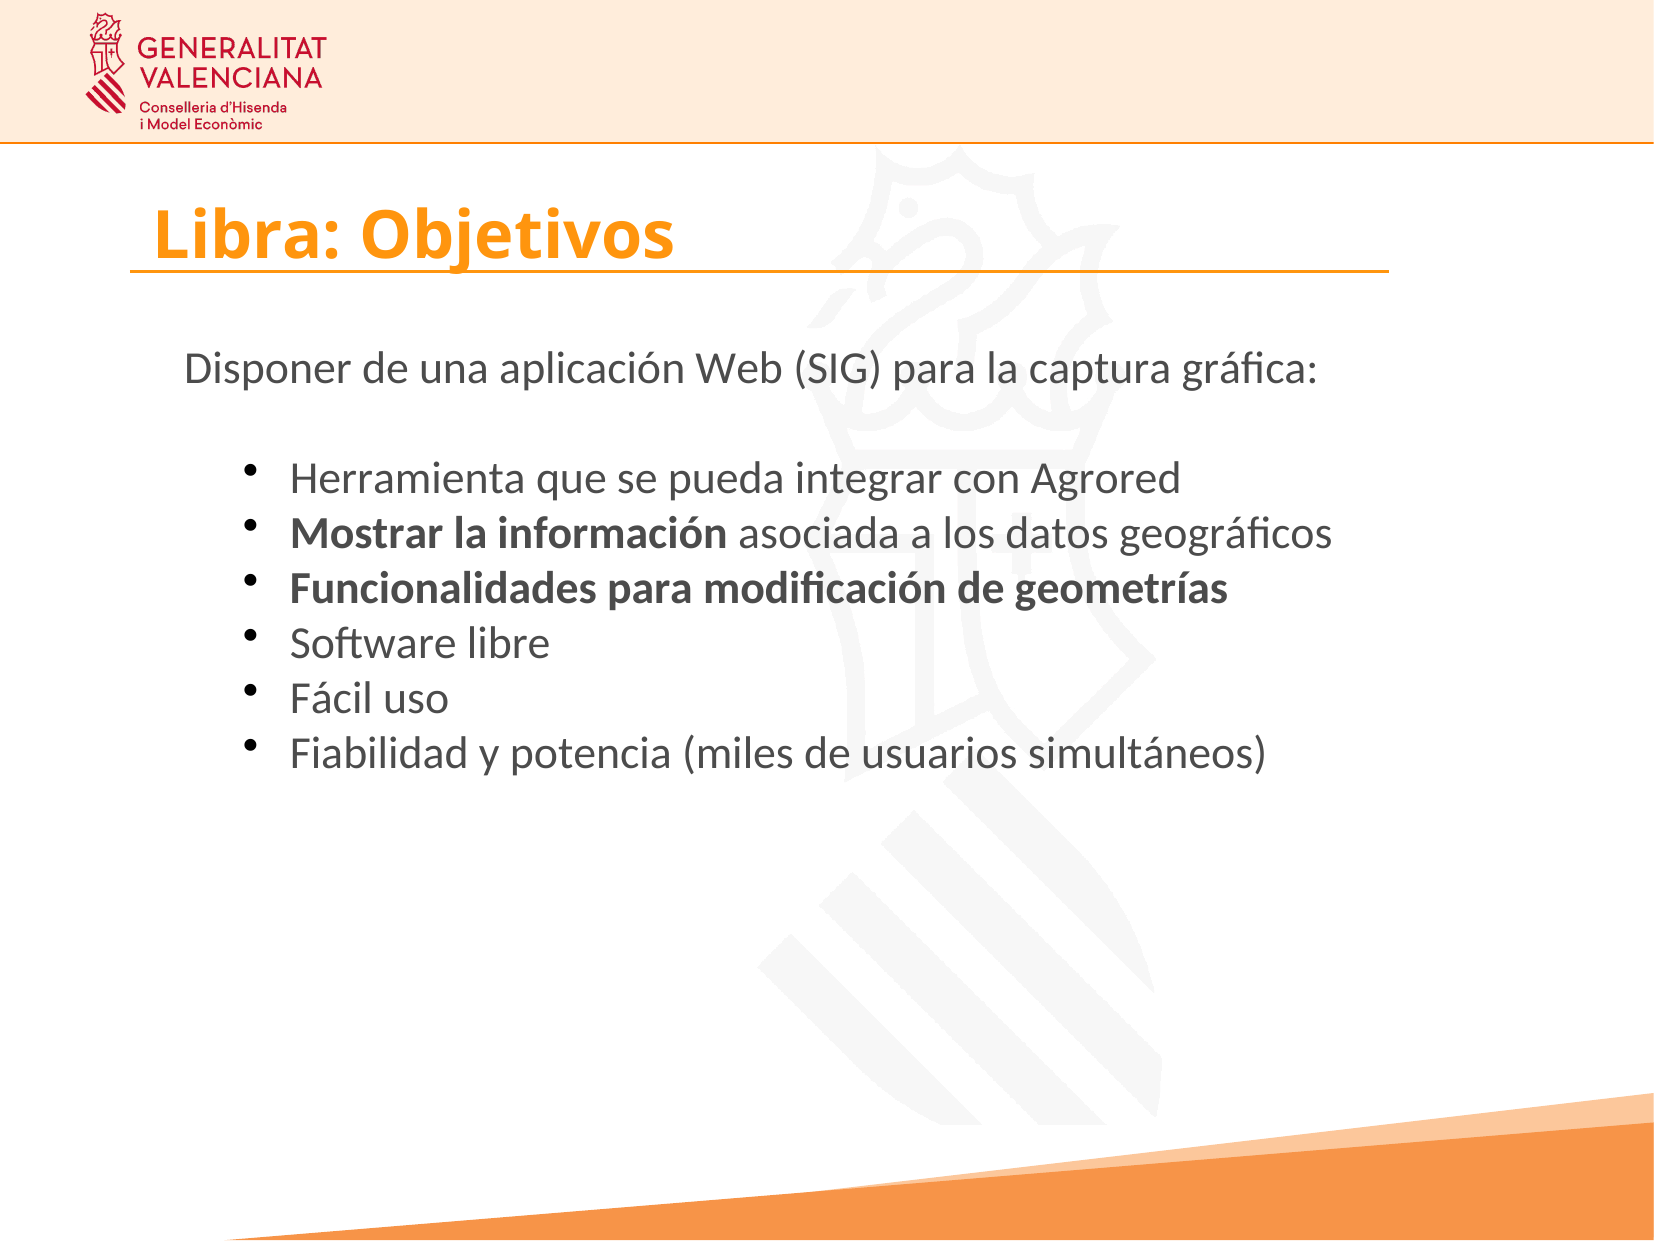

Libra: Objetivos
Disponer de una aplicación Web (SIG) para la captura gráfica:
Herramienta que se pueda integrar con Agrored
Mostrar la información asociada a los datos geográficos
Funcionalidades para modificación de geometrías
Software libre
Fácil uso
Fiabilidad y potencia (miles de usuarios simultáneos)